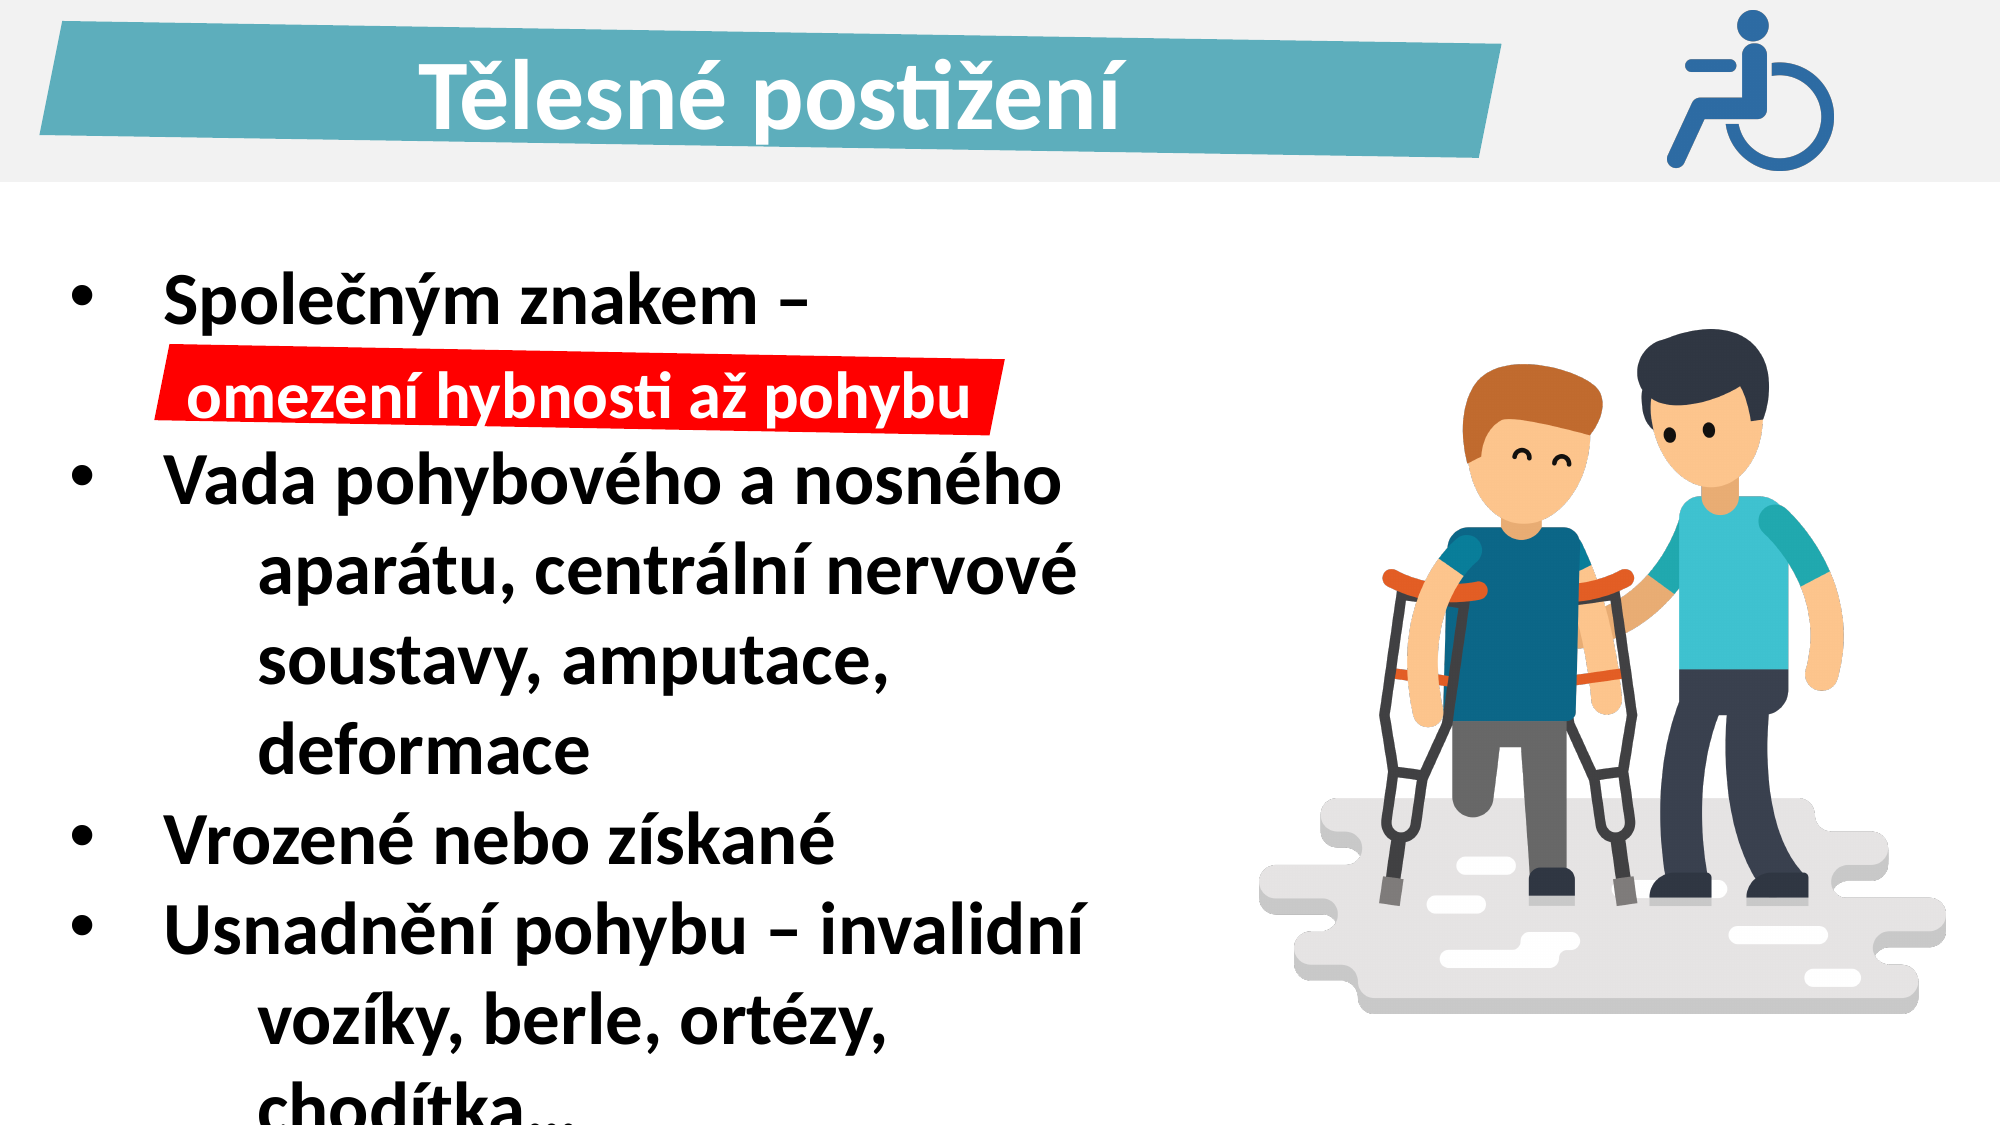

Tělesné postižení
Společným znakem –
Vada pohybového a nosného aparátu, centrální nervové soustavy, amputace, deformace
Vrozené nebo získané
Usnadnění pohybu – invalidní vozíky, berle, ortézy, chodítka…
omezení hybnosti až pohybu